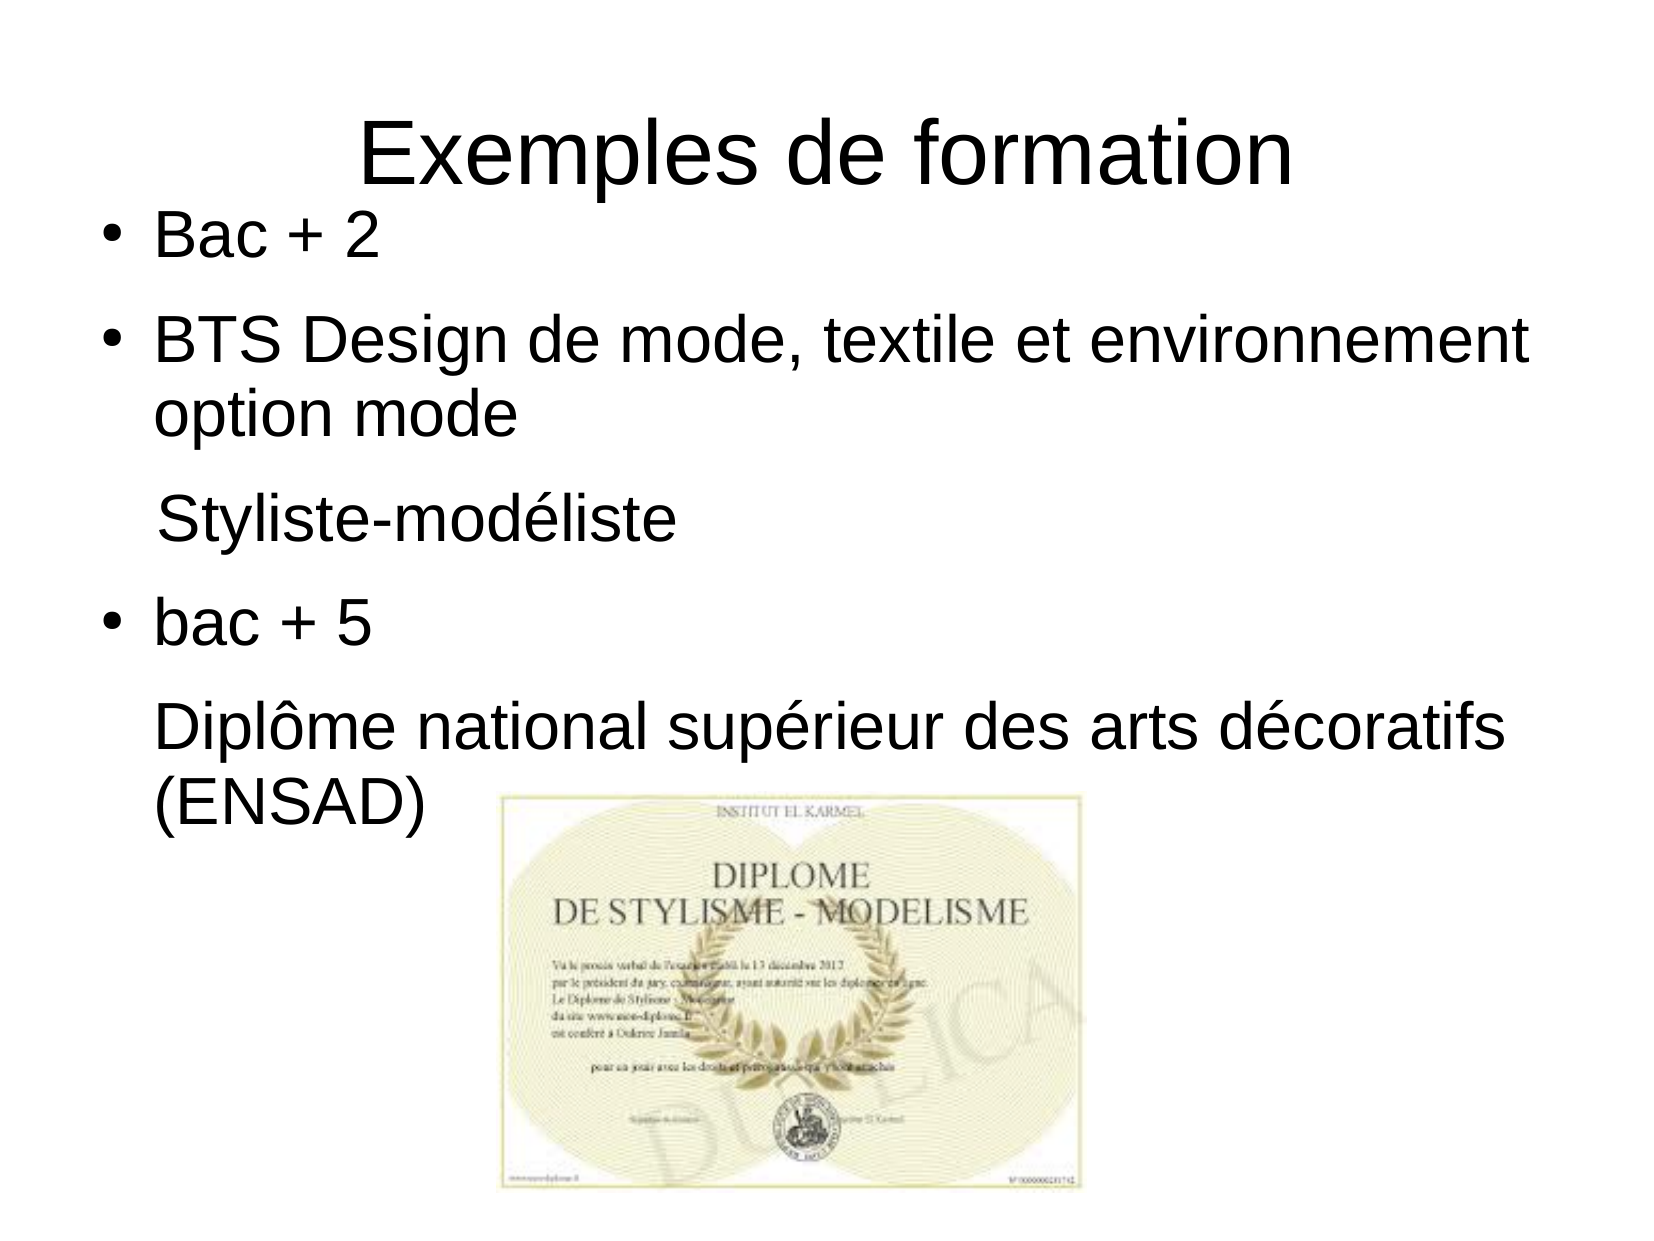

# Exemples de formation
Bac + 2
BTS Design de mode, textile et environnement option mode
 Styliste-modéliste
bac + 5
Diplôme national supérieur des arts décoratifs (ENSAD)